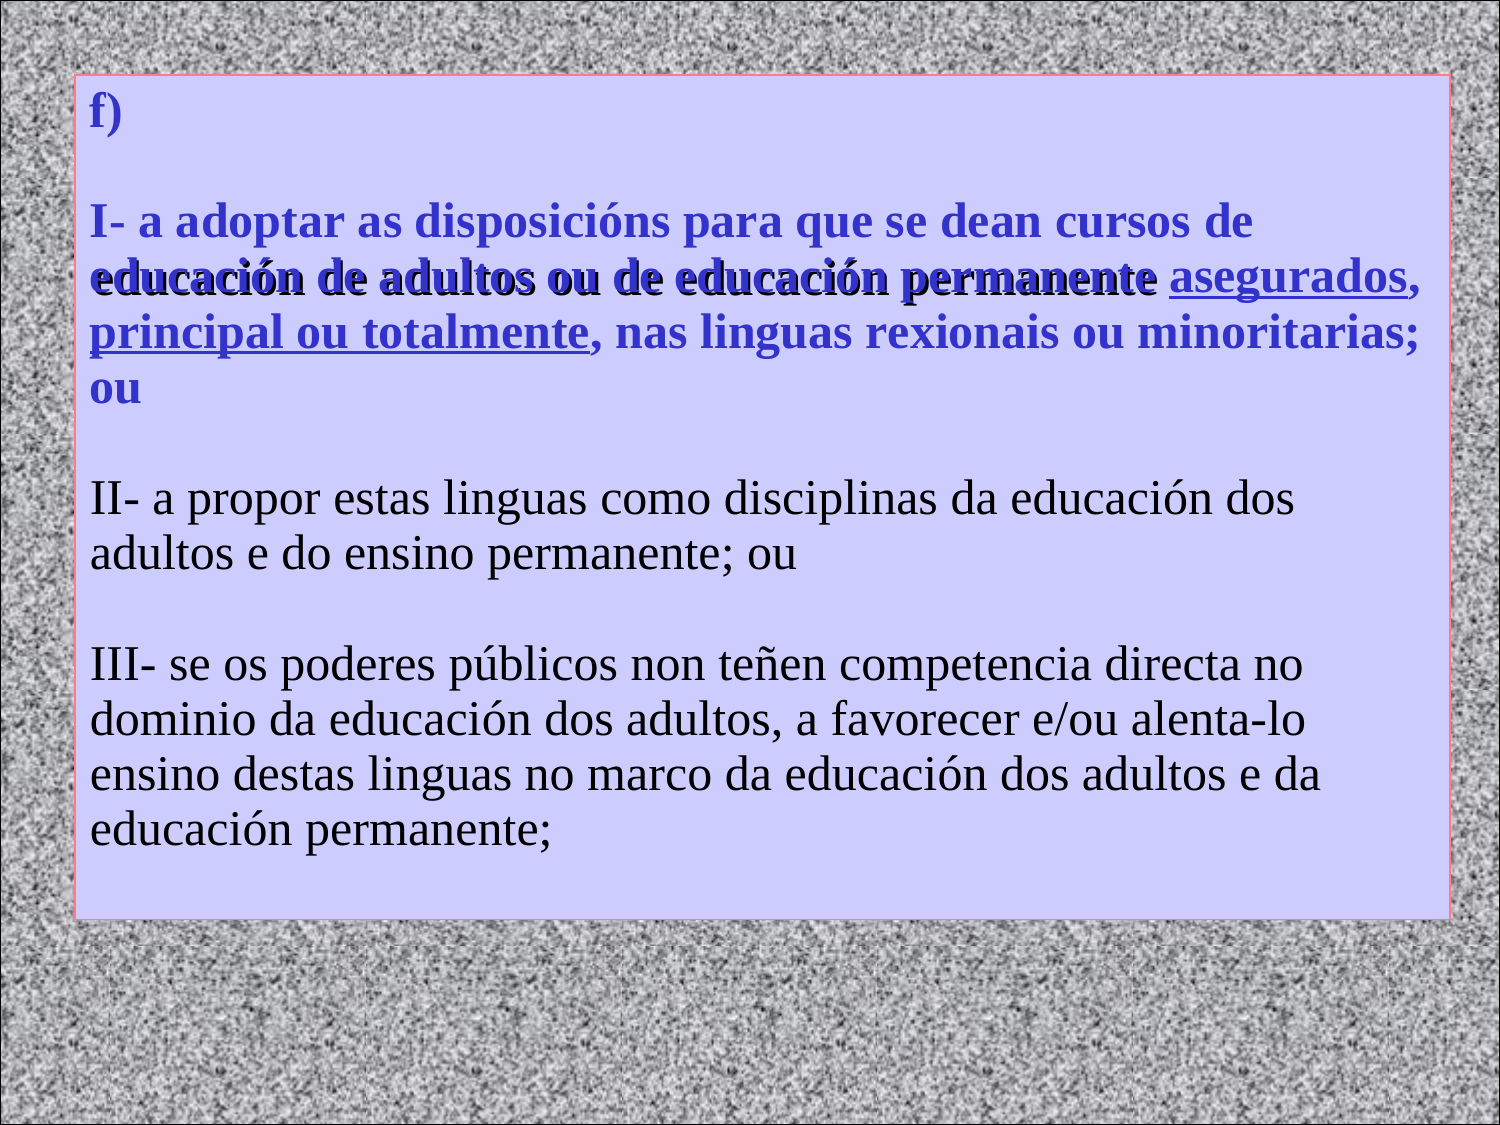

f)
I- a adoptar as disposicións para que se dean cursos de educación de adultos ou de educación permanente asegurados, principal ou totalmente, nas linguas rexionais ou minoritarias; ou
II- a propor estas linguas como disciplinas da educación dos adultos e do ensino permanente; ou
III- se os poderes públicos non teñen competencia directa no dominio da educación dos adultos, a favorecer e/ou alenta-lo ensino destas linguas no marco da educación dos adultos e da educación permanente;